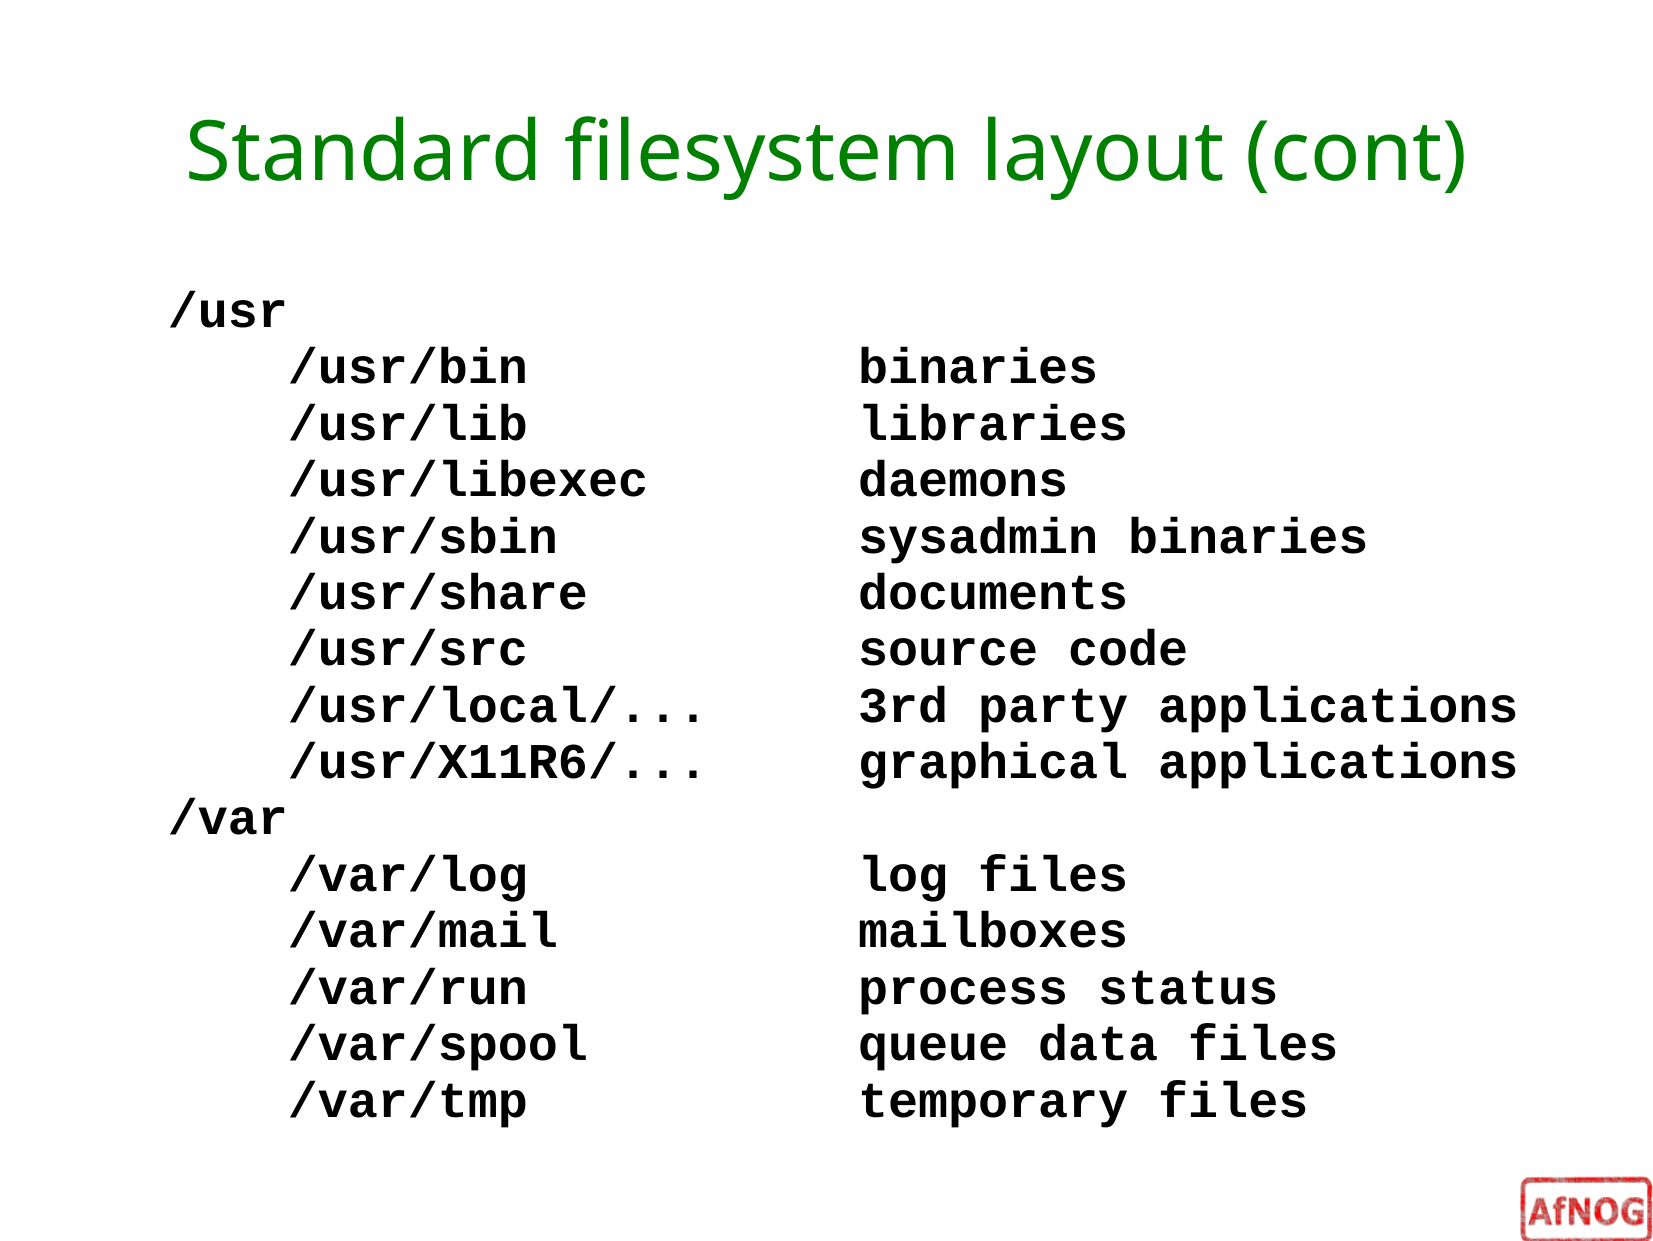

Standard filesystem layout (cont)
/usr
 /usr/bin binaries
 /usr/lib libraries
 /usr/libexec daemons
 /usr/sbin sysadmin binaries
 /usr/share documents
 /usr/src source code
 /usr/local/... 3rd party applications
 /usr/X11R6/... graphical applications
/var
 /var/log log files
 /var/mail mailboxes
 /var/run process status
 /var/spool queue data files
 /var/tmp temporary files